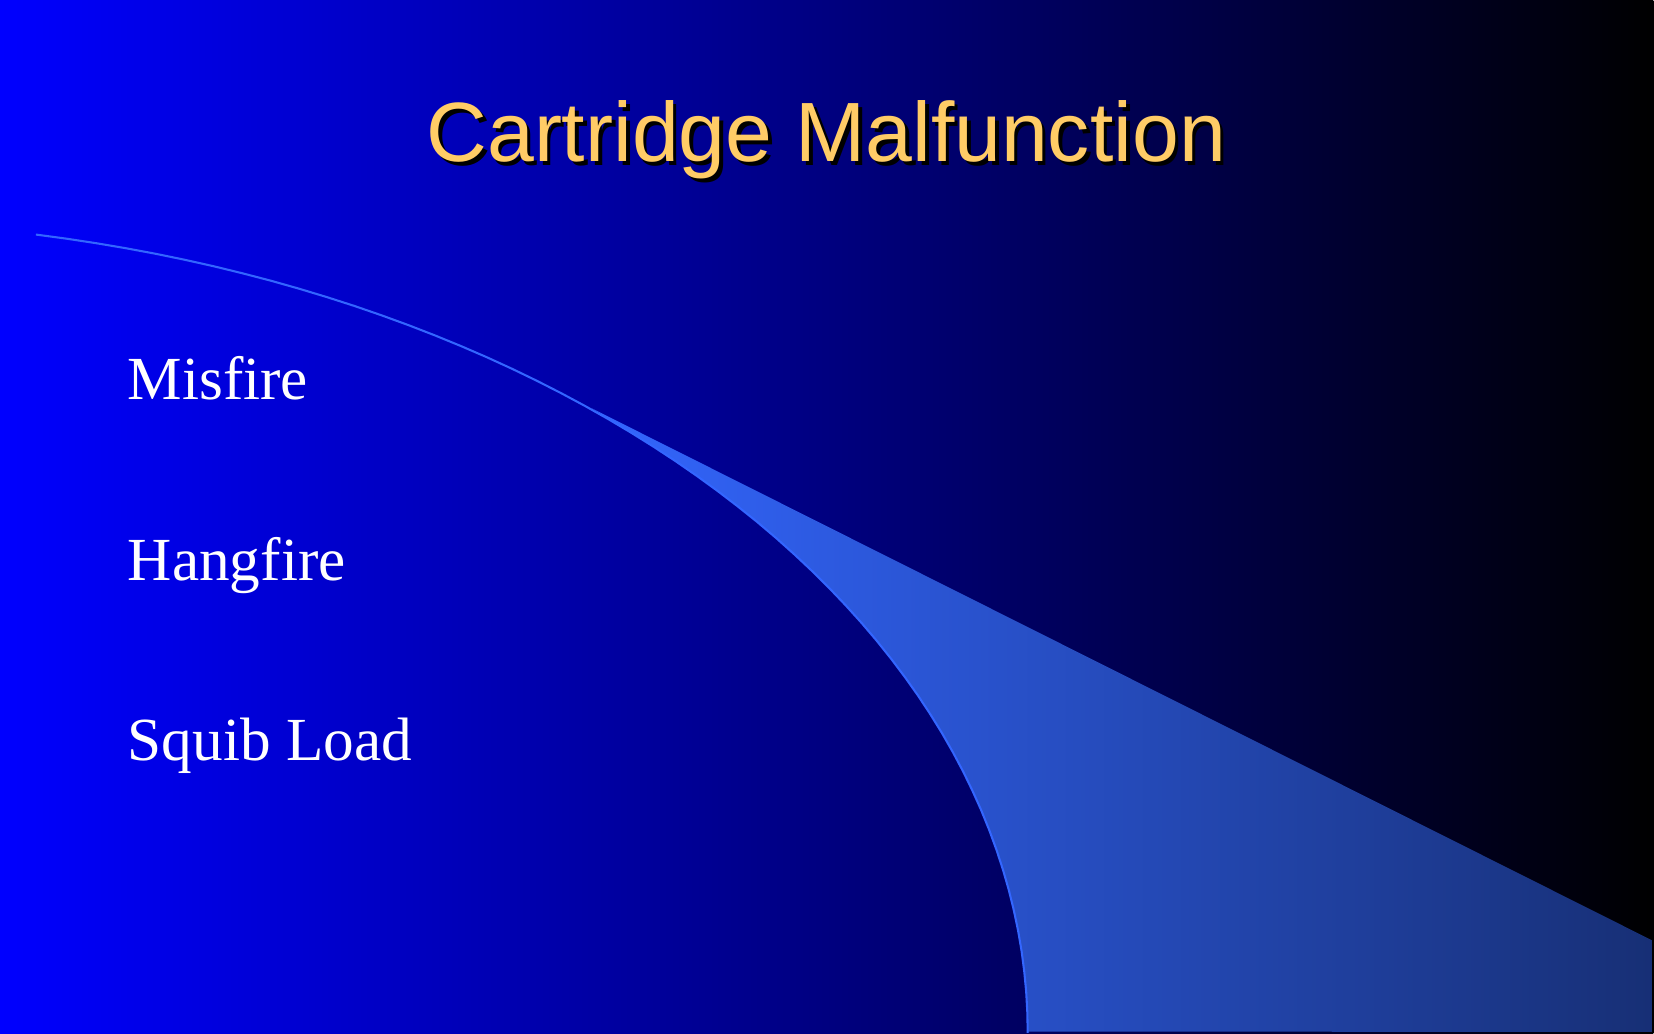

# Cartridge Malfunction
 Misfire
 Hangfire
 Squib Load